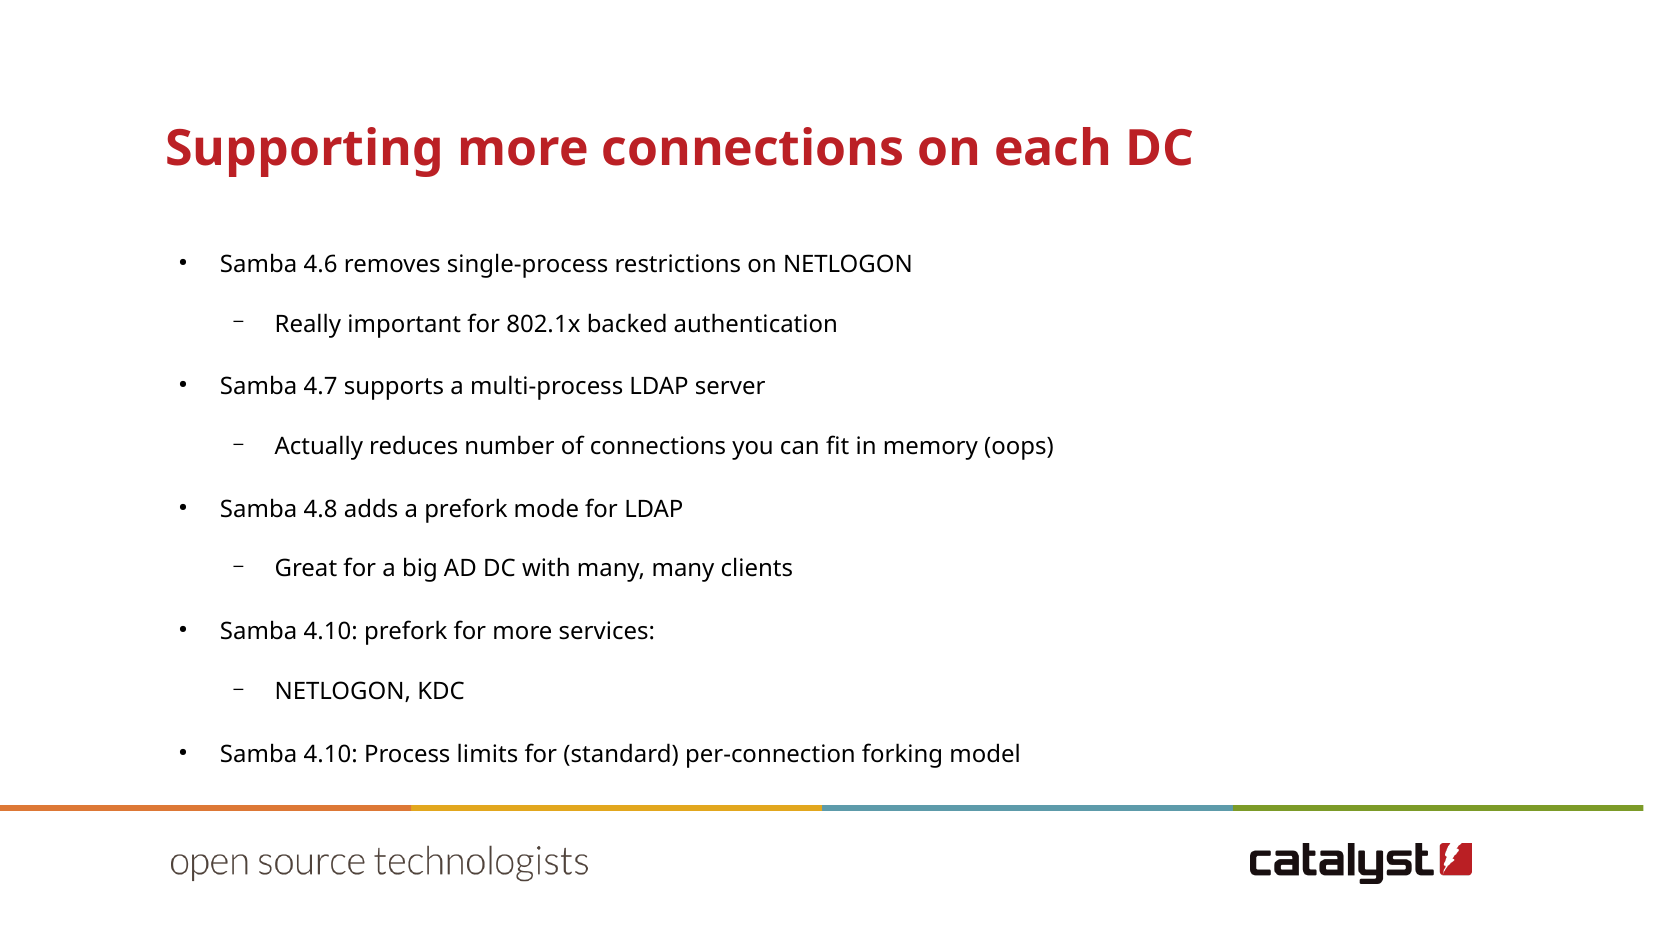

# Supporting more connections on each DC
Samba 4.6 removes single-process restrictions on NETLOGON
Really important for 802.1x backed authentication
Samba 4.7 supports a multi-process LDAP server
Actually reduces number of connections you can fit in memory (oops)
Samba 4.8 adds a prefork mode for LDAP
Great for a big AD DC with many, many clients
Samba 4.10: prefork for more services:
NETLOGON, KDC
Samba 4.10: Process limits for (standard) per-connection forking model